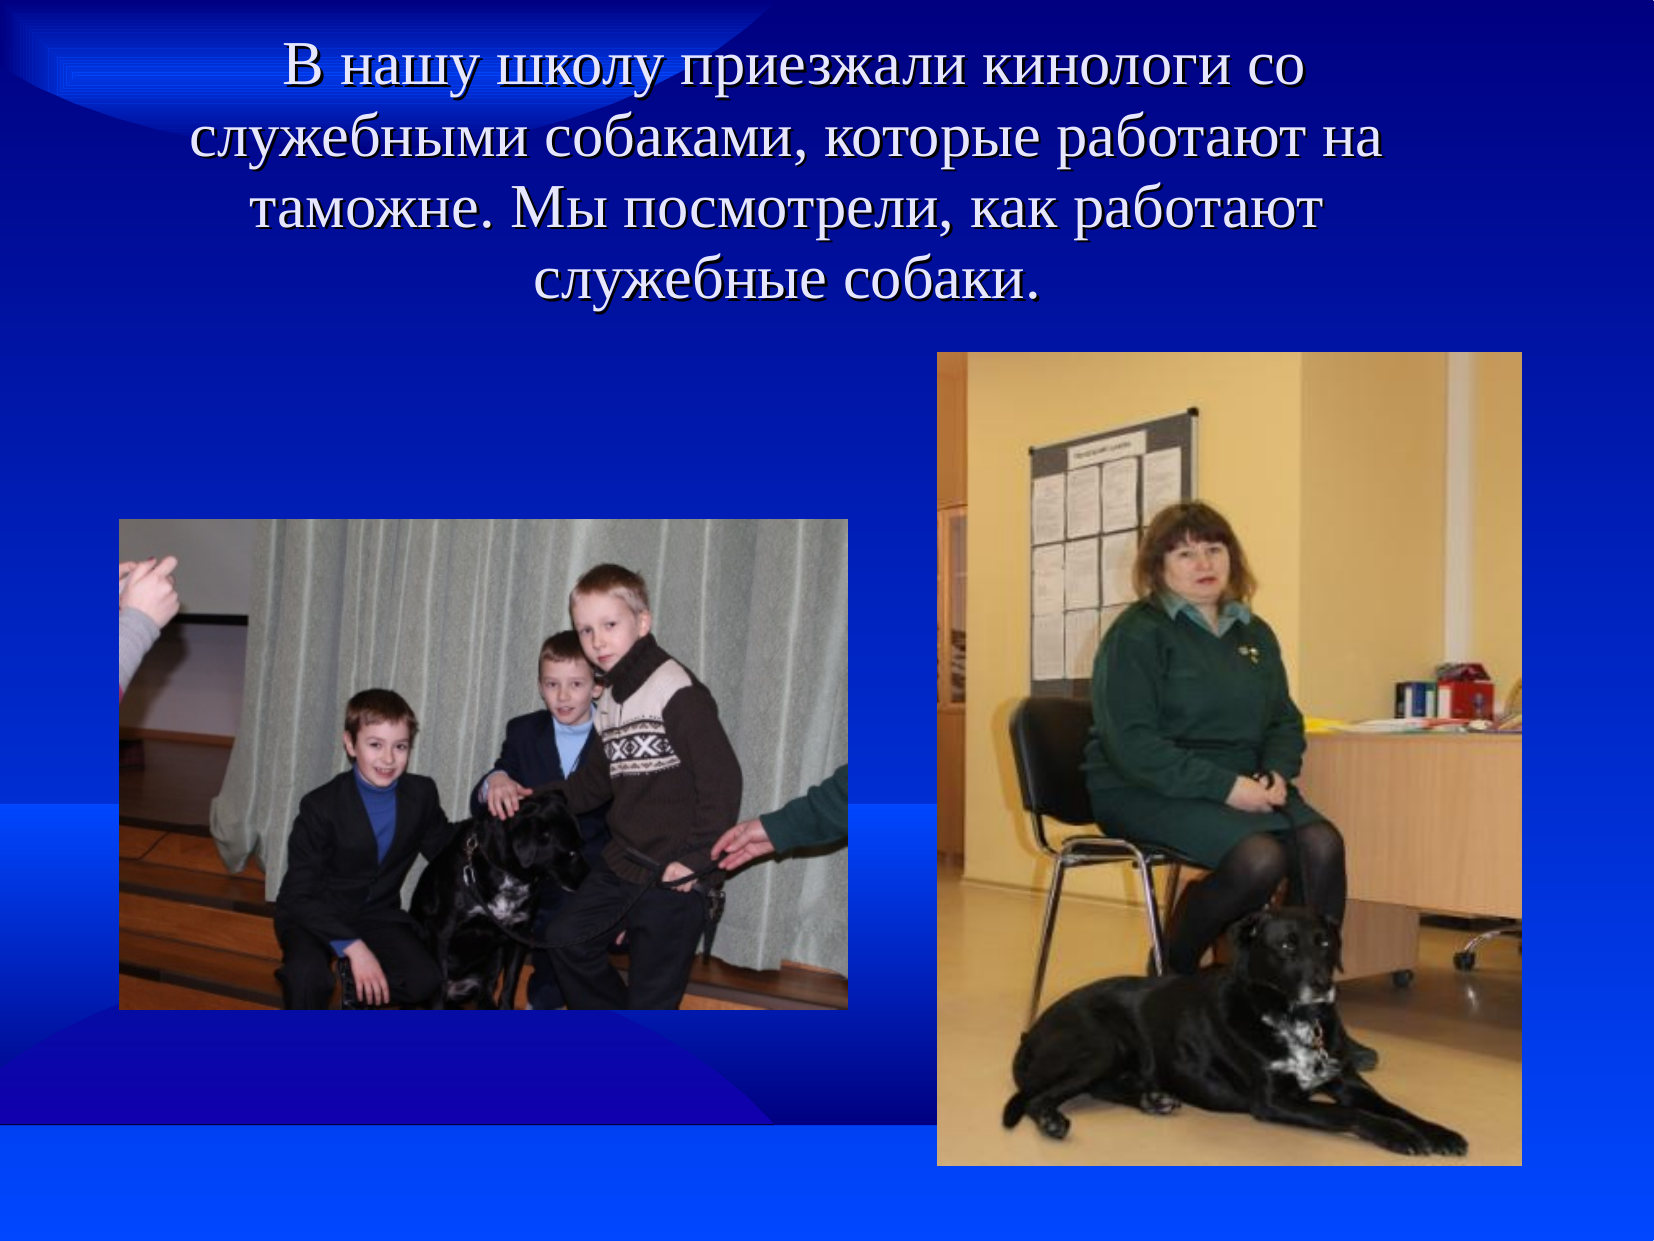

# В нашу школу приезжали кинологи со служебными собаками, которые работают на таможне. Мы посмотрели, как работают служебные собаки.